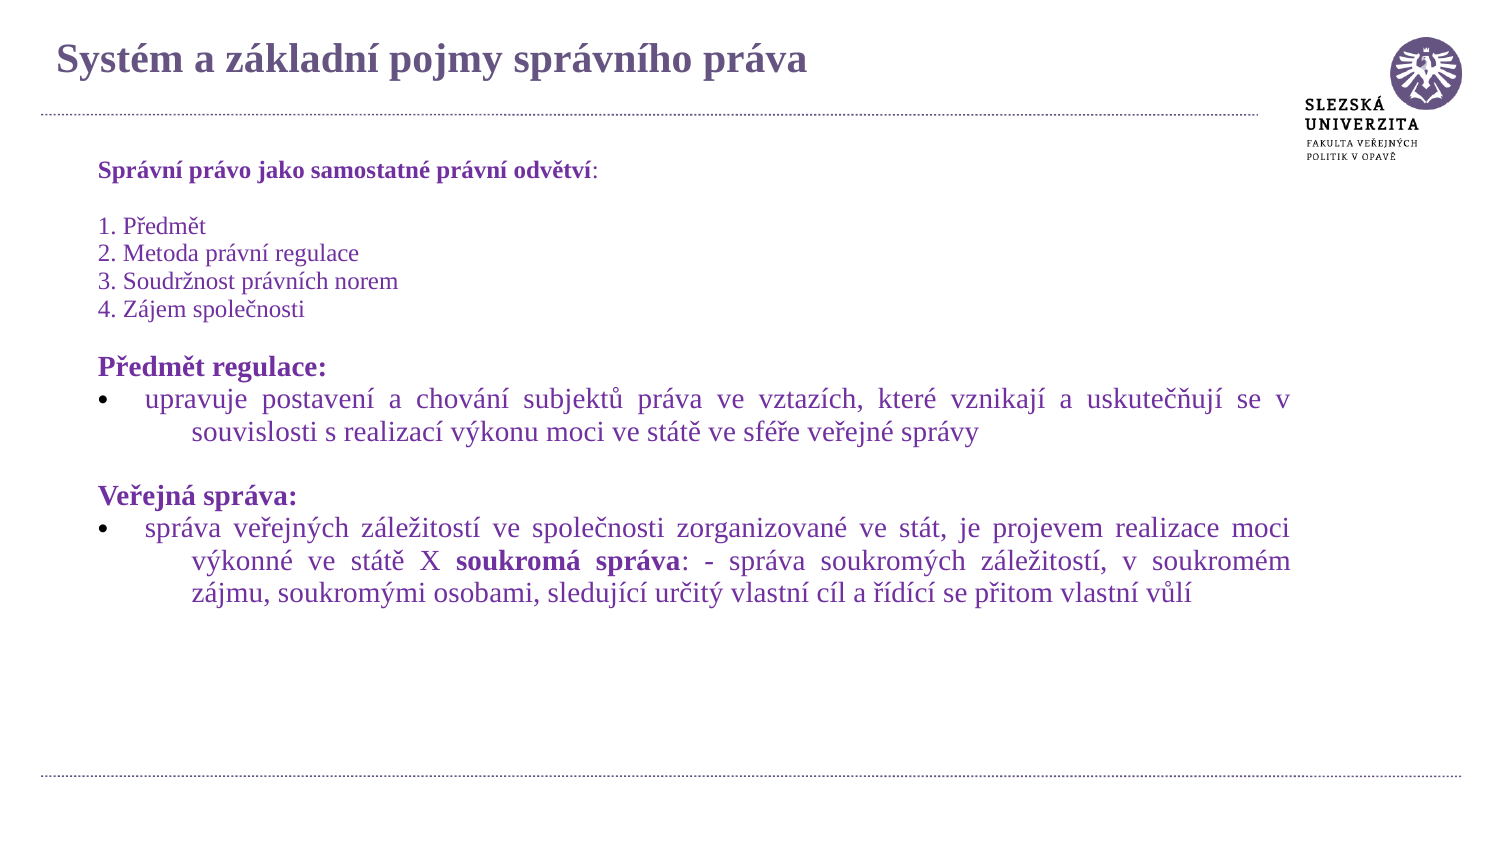

# Systém a základní pojmy správního práva
Správní právo jako samostatné právní odvětví:
1. Předmět
2. Metoda právní regulace
3. Soudržnost právních norem
4. Zájem společnosti
Předmět regulace:
upravuje postavení a chování subjektů práva ve vztazích, které vznikají a uskutečňují se v souvislosti s realizací výkonu moci ve státě ve sféře veřejné správy
Veřejná správa:
správa veřejných záležitostí ve společnosti zorganizované ve stát, je projevem realizace moci výkonné ve státě X soukromá správa: - správa soukromých záležitostí, v soukromém zájmu, soukromými osobami, sledující určitý vlastní cíl a řídící se přitom vlastní vůlí